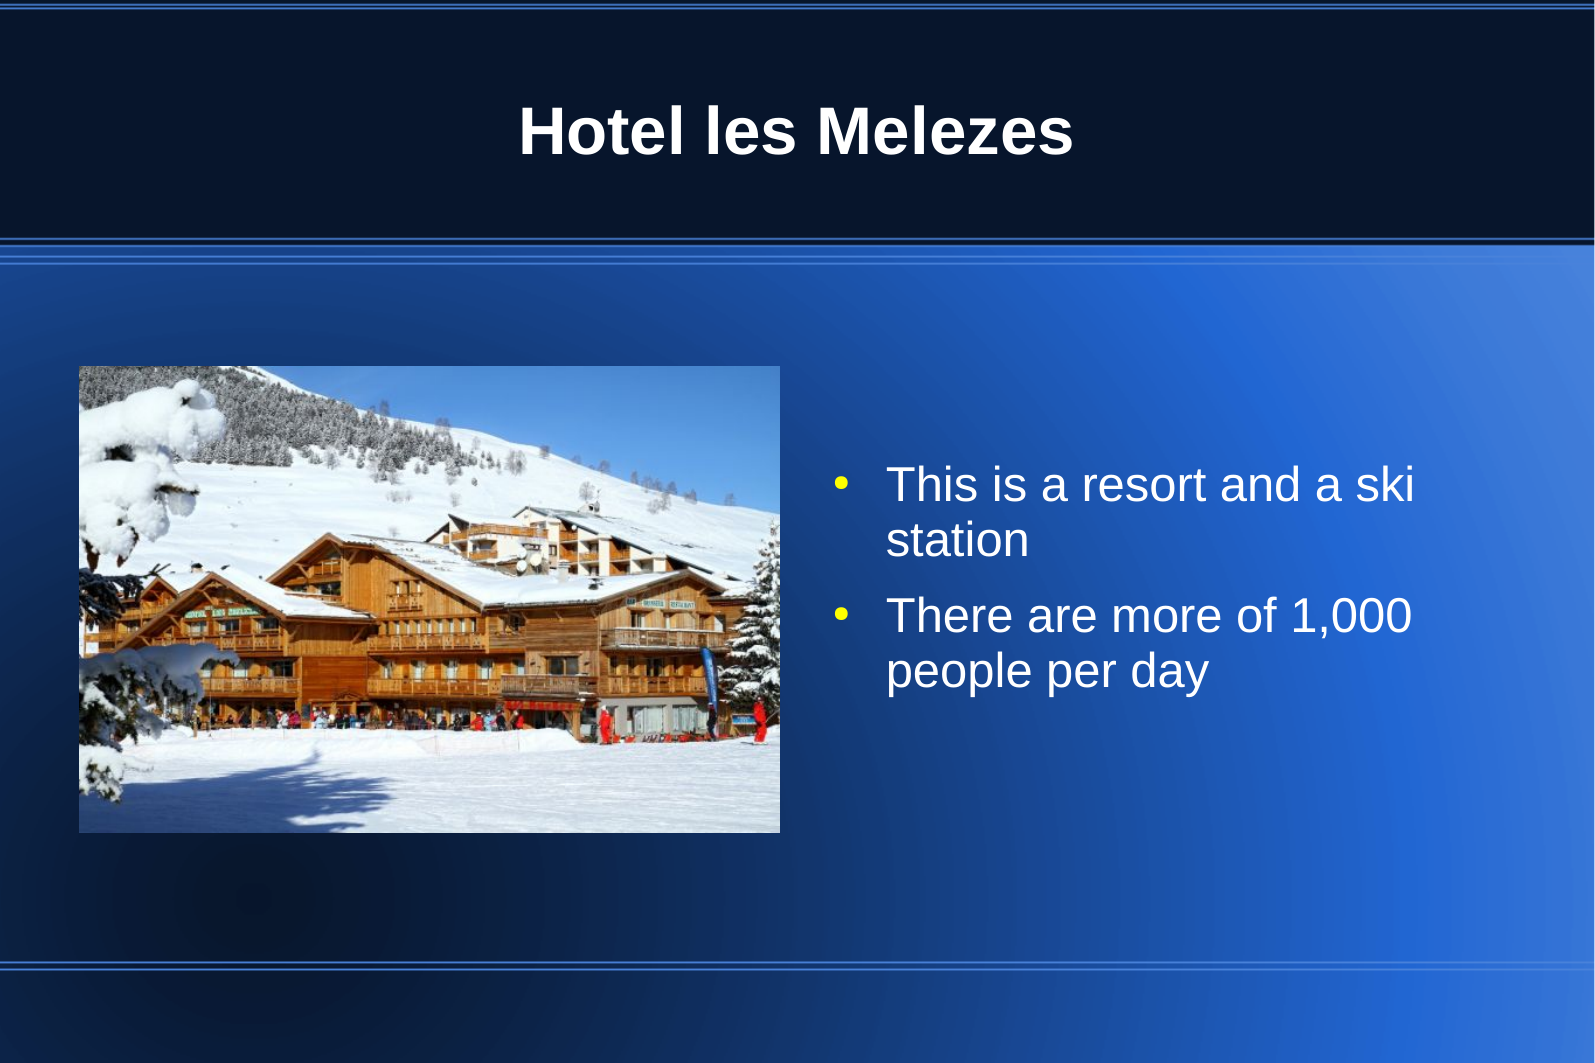

# Hotel les Melezes
This is a resort and a ski station
There are more of 1,000 people per day